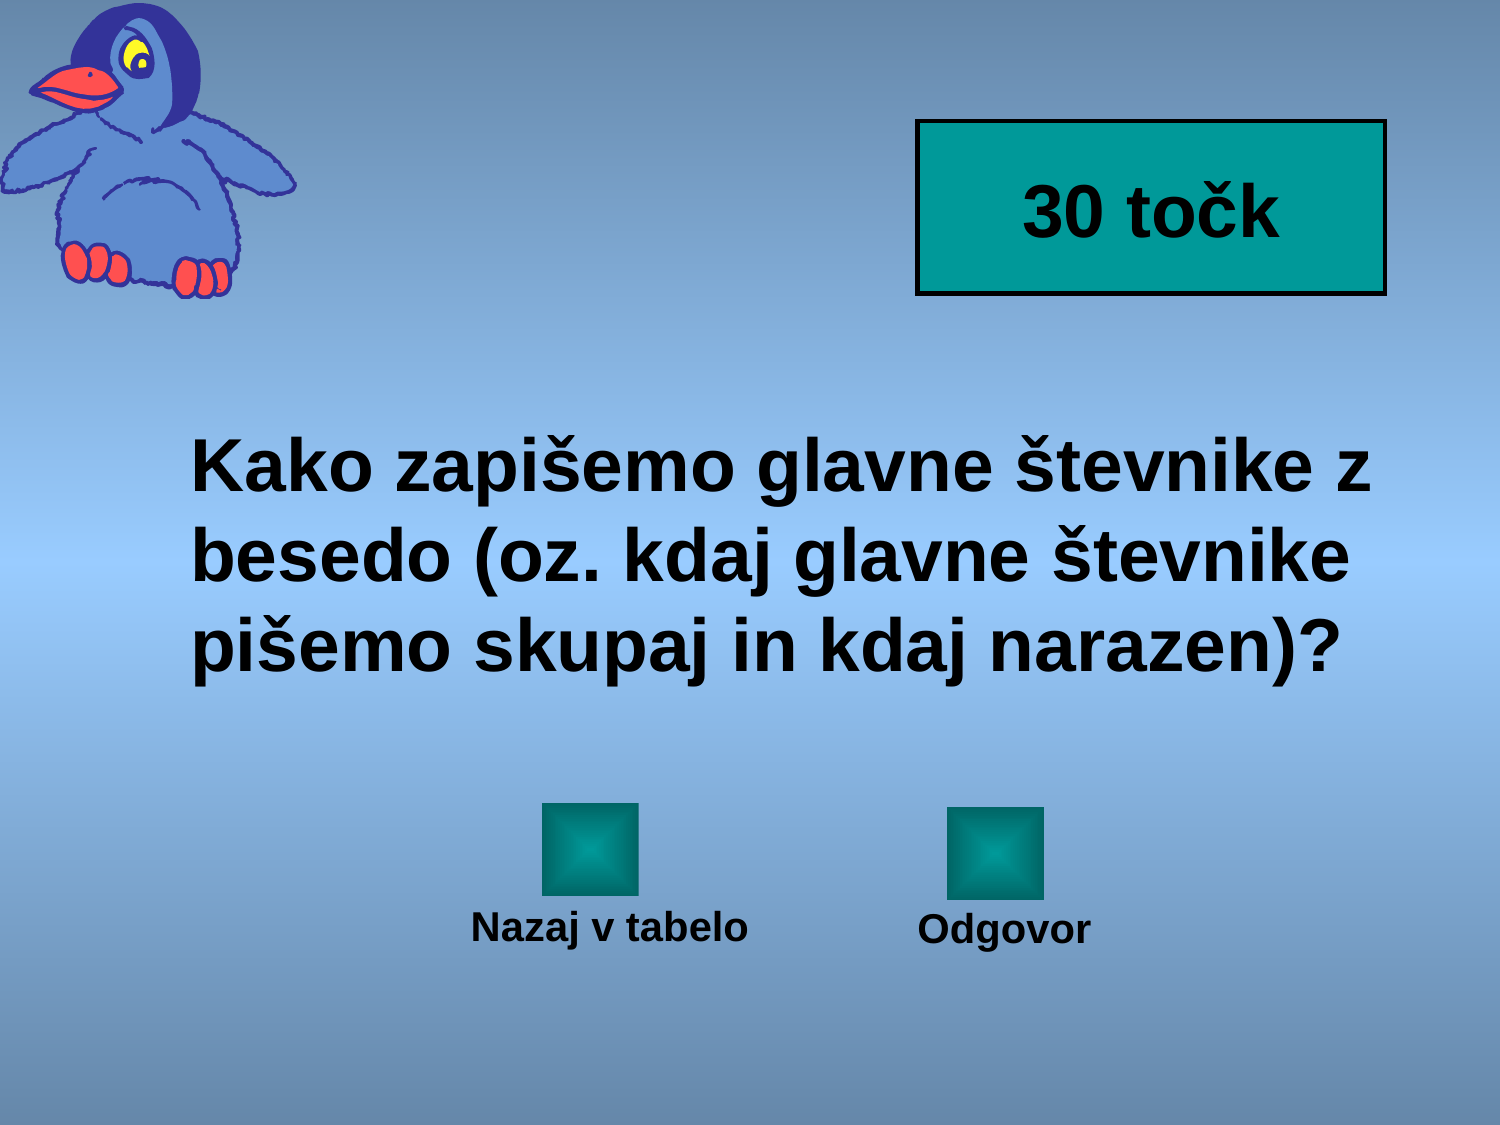

30 točk
# Kako zapišemo glavne števnike z besedo (oz. kdaj glavne števnike pišemo skupaj in kdaj narazen)?
Nazaj v tabelo
Odgovor